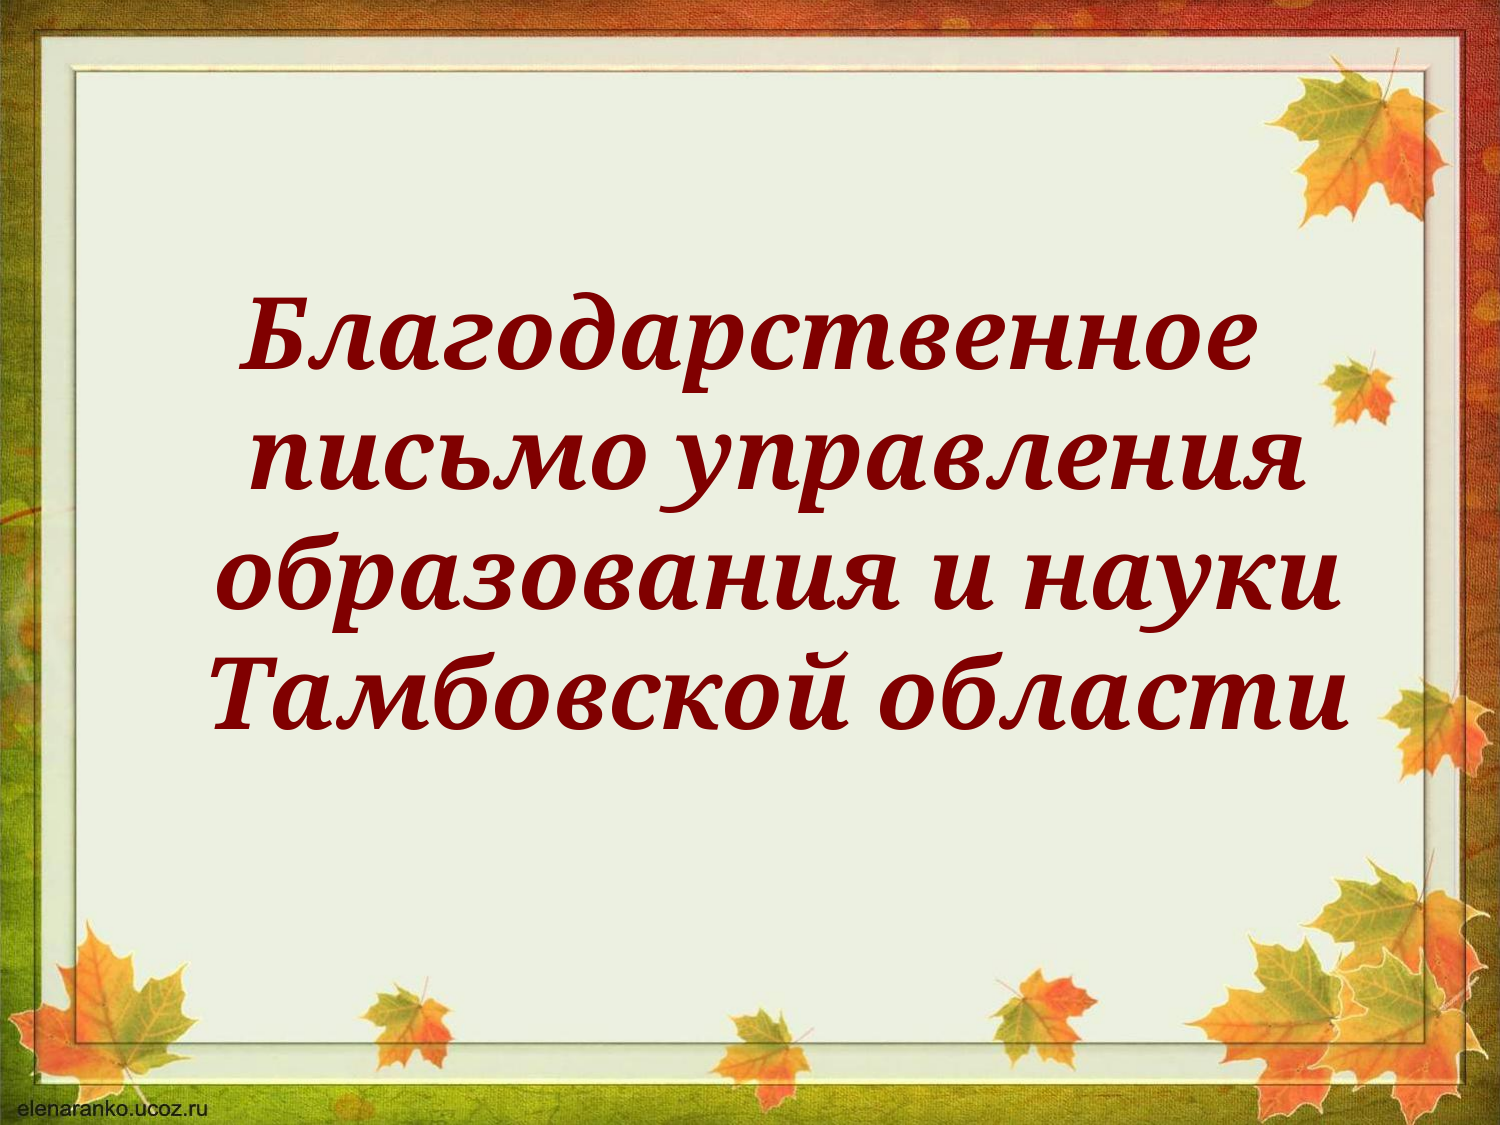

#
Благодарственное письмо управления образования и науки Тамбовской области